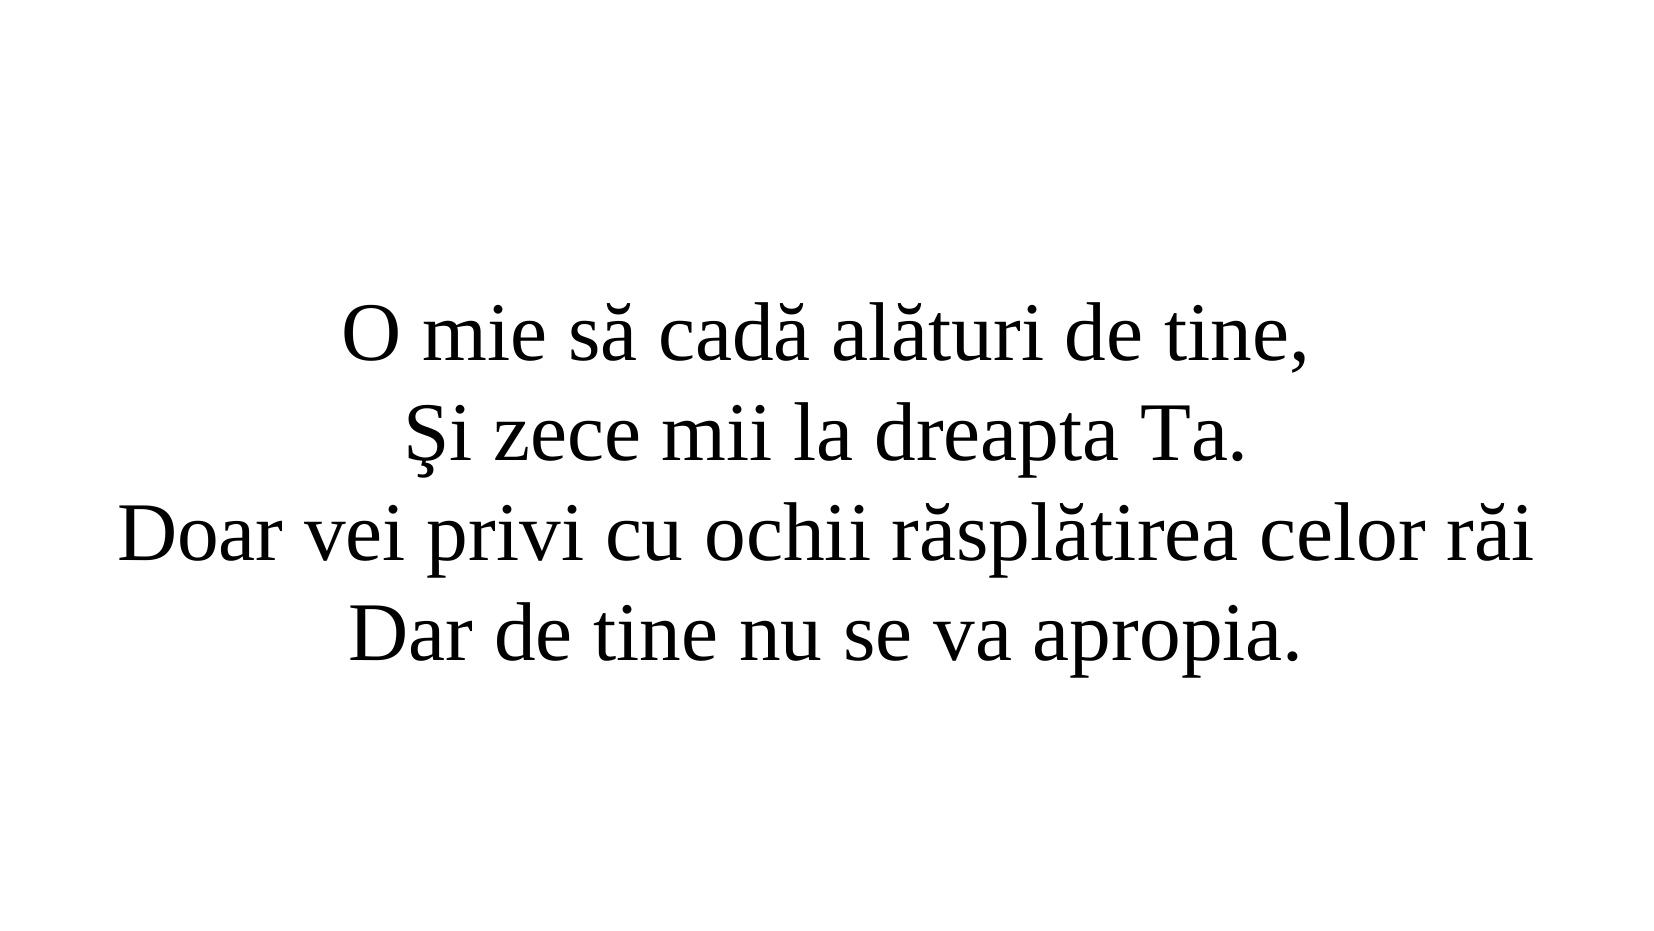

# O mie să cadă alături de tine,
Şi zece mii la dreapta Ta.
Doar vei privi cu ochii răsplătirea celor răi
Dar de tine nu se va apropia.